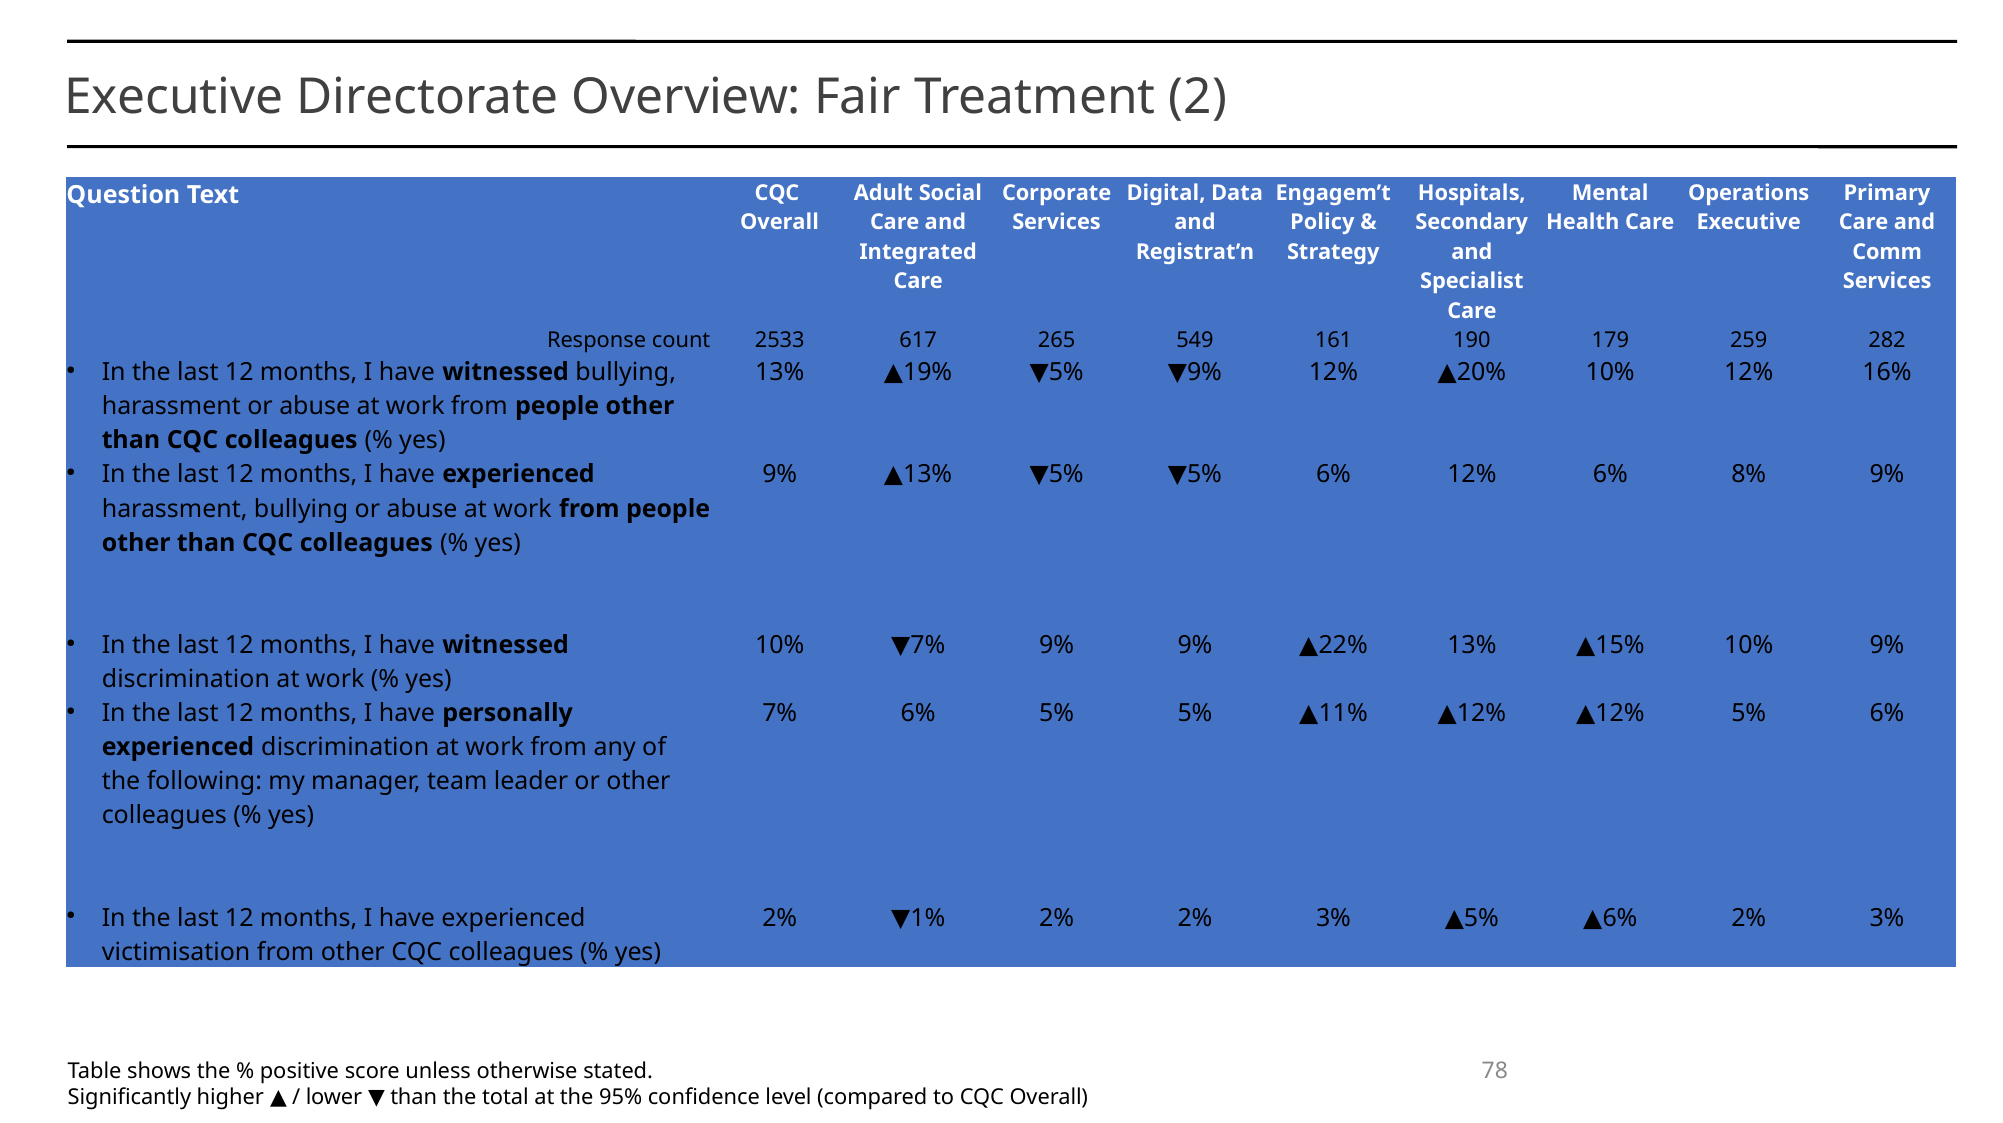

# Executive Directorate Overview: Fair Treatment (2)
| Question Text | CQC Overall | Adult Social Care and Integrated Care | Corporate Services | Digital, Data and Registrat’n | Engagem’t Policy & Strategy | Hospitals, Secondary and Specialist Care | Mental Health Care | Operations Executive | Primary Care and Comm Services |
| --- | --- | --- | --- | --- | --- | --- | --- | --- | --- |
| Response count | 2533 | 617 | 265 | 549 | 161 | 190 | 179 | 259 | 282 |
| In the last 12 months, I have witnessed bullying, harassment or abuse at work from people other than CQC colleagues (% yes) | 13% | ▲19% | ▼5% | ▼9% | 12% | ▲20% | 10% | 12% | 16% |
| In the last 12 months, I have experienced harassment, bullying or abuse at work from people other than CQC colleagues (% yes) | 9% | ▲13% | ▼5% | ▼5% | 6% | 12% | 6% | 8% | 9% |
| | | | | | | | | | |
| In the last 12 months, I have witnessed discrimination at work (% yes) | 10% | ▼7% | 9% | 9% | ▲22% | 13% | ▲15% | 10% | 9% |
| In the last 12 months, I have personally experienced discrimination at work from any of the following: my manager, team leader or other colleagues (% yes) | 7% | 6% | 5% | 5% | ▲11% | ▲12% | ▲12% | 5% | 6% |
| | | | | | | | | | |
| In the last 12 months, I have experienced victimisation from other CQC colleagues (% yes) | 2% | ▼1% | 2% | 2% | 3% | ▲5% | ▲6% | 2% | 3% |
Table shows the % positive score unless otherwise stated.
Significantly higher ▲ / lower ▼ than the total at the 95% confidence level (compared to CQC Overall)